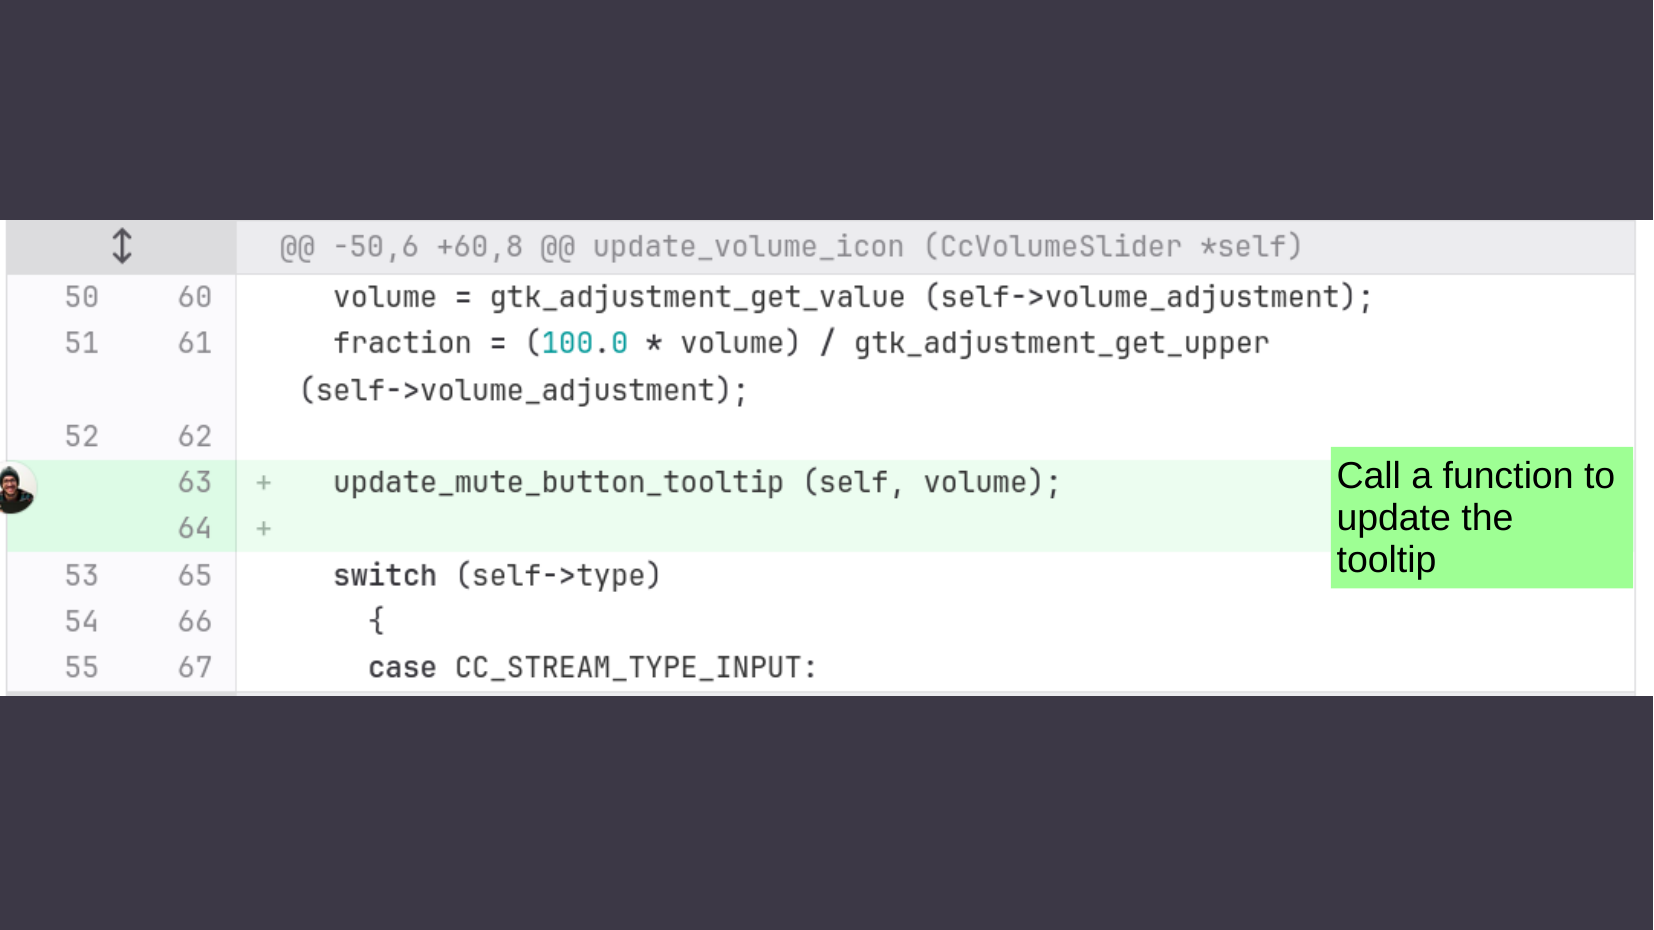

Call a function to update the tooltip